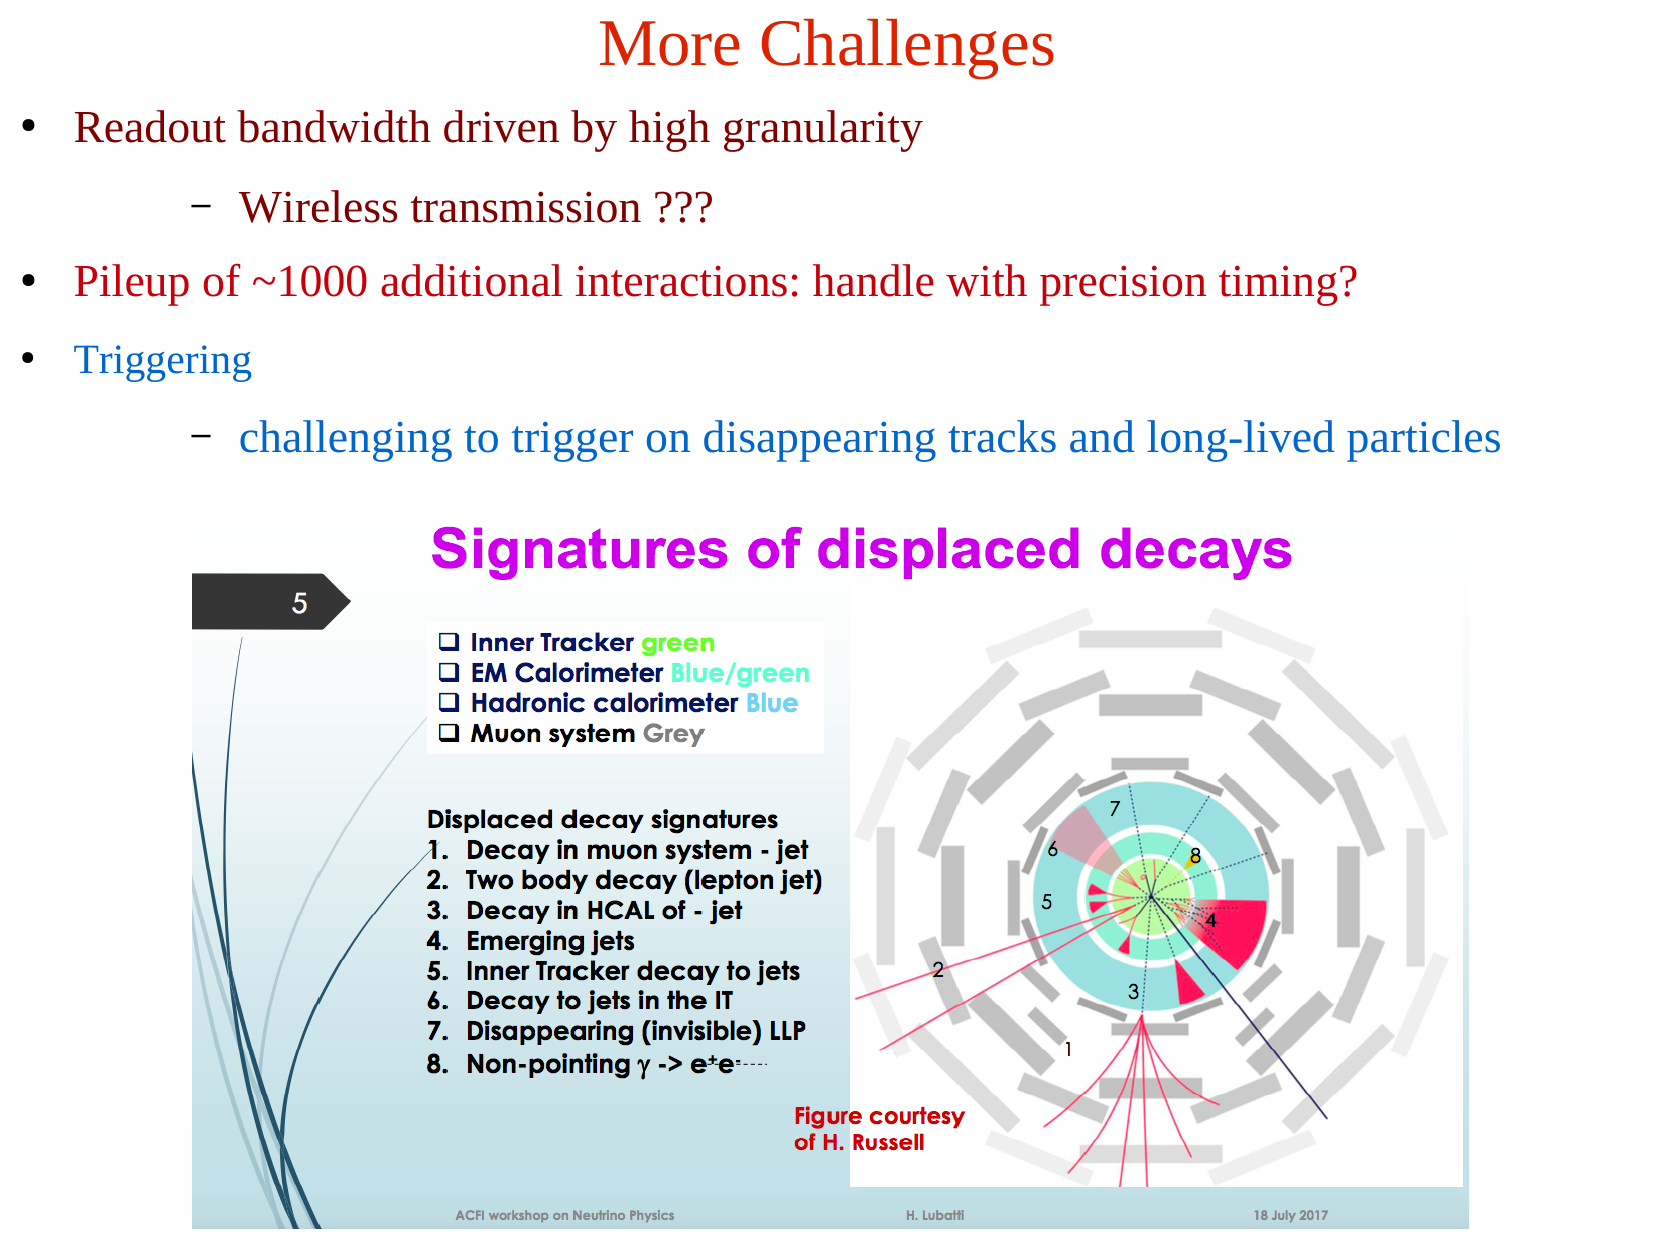

# More Challenges
Readout bandwidth driven by high granularity
Wireless transmission ???
Pileup of ~1000 additional interactions: handle with precision timing?
Triggering
challenging to trigger on disappearing tracks and long-lived particles